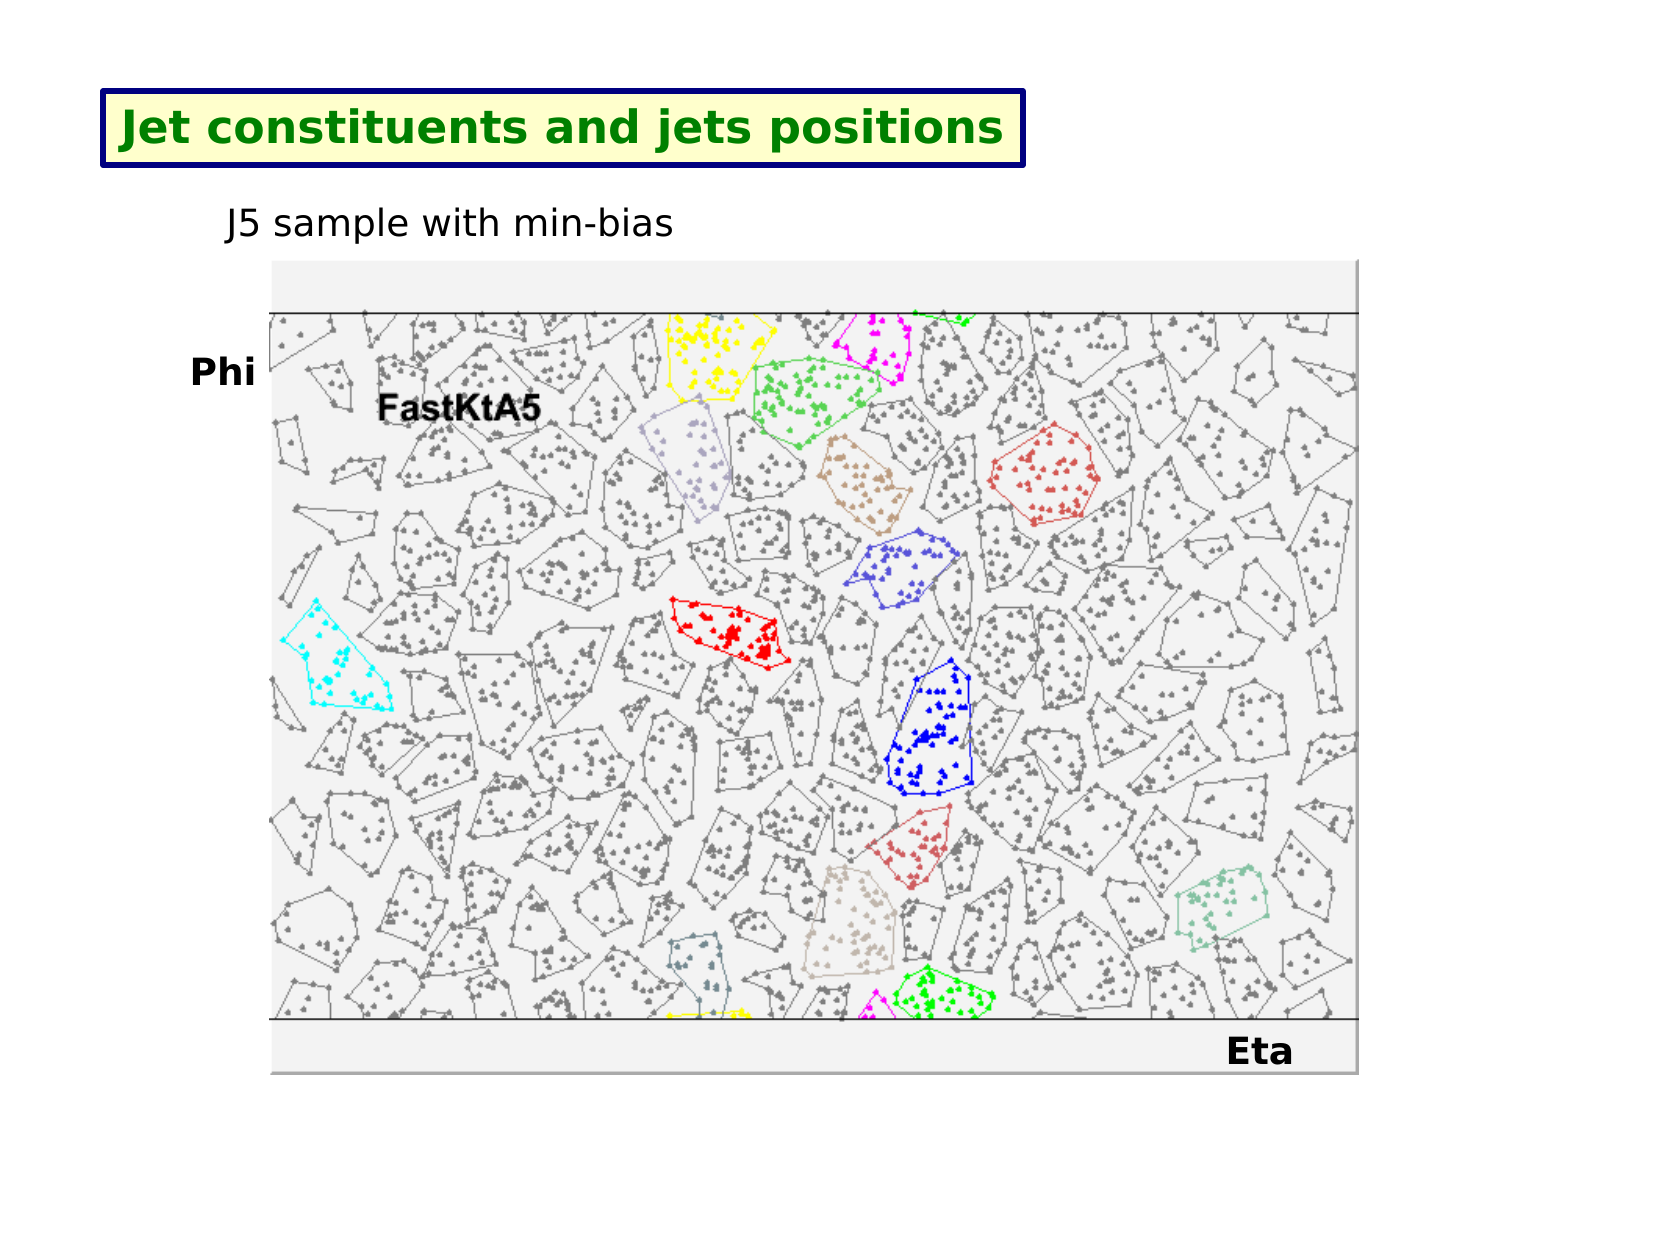

Jet constituents and jets positions
	J5 sample with min-bias
Phi
Eta